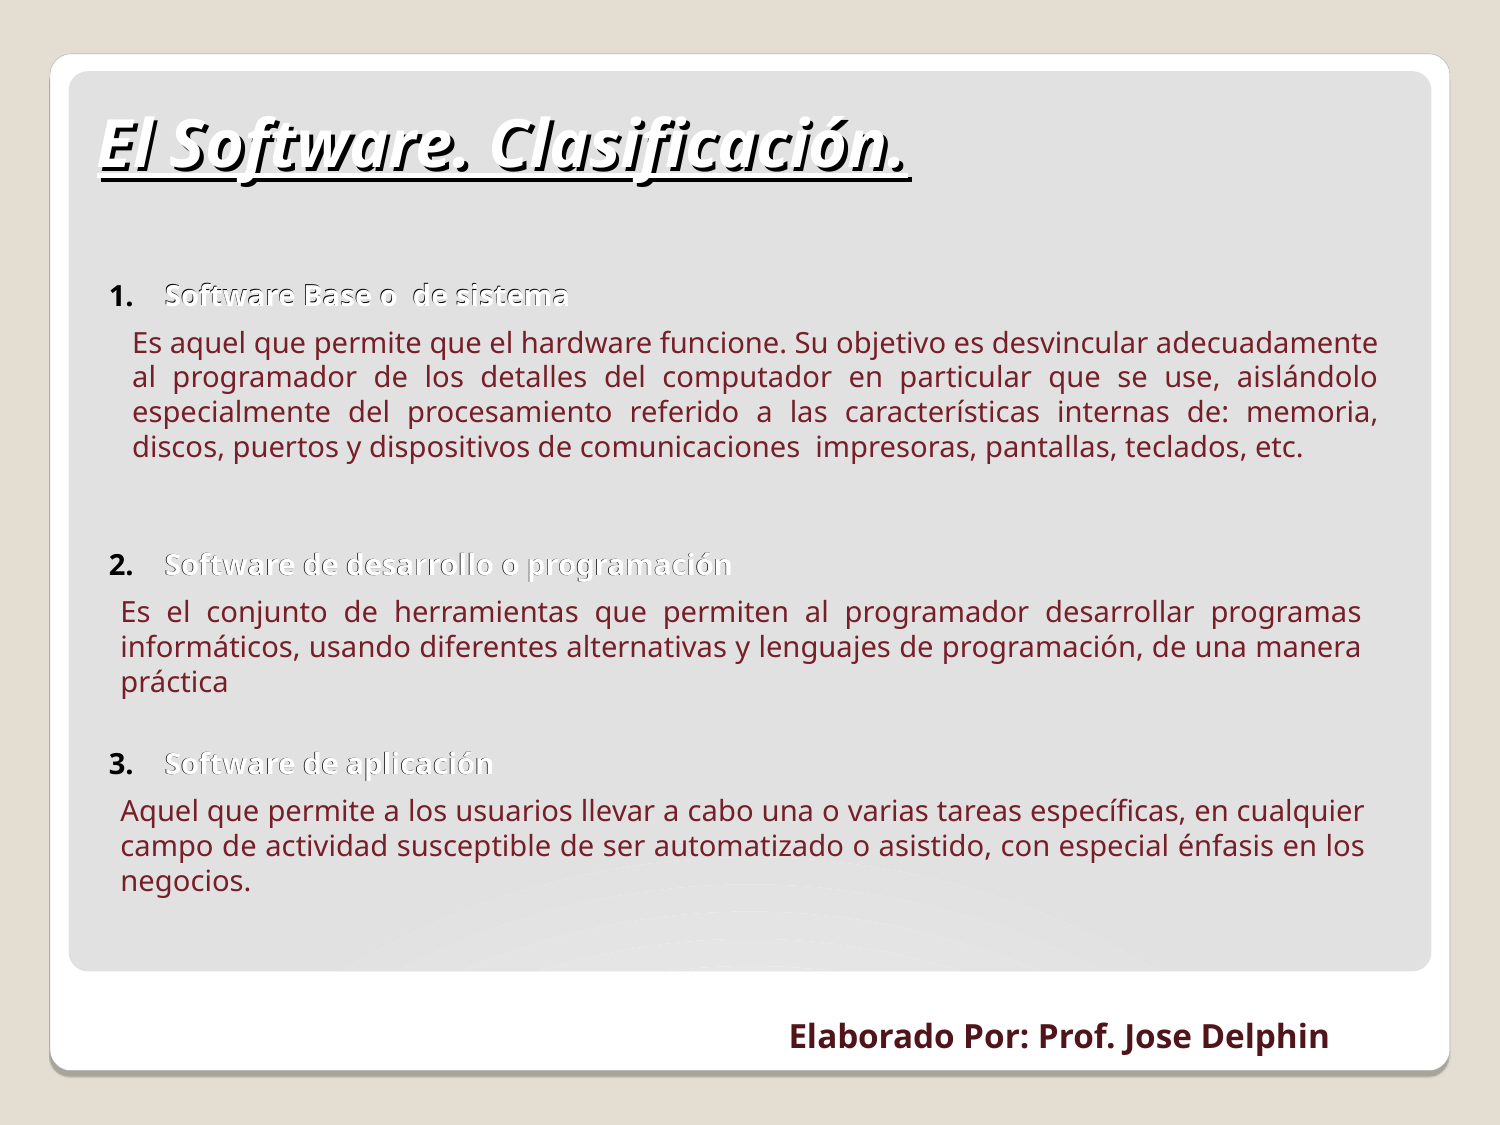

El Software. Clasificación.
Software Base o de sistema
Es aquel que permite que el hardware funcione. Su objetivo es desvincular adecuadamente al programador de los detalles del computador en particular que se use, aislándolo especialmente del procesamiento referido a las características internas de: memoria, discos, puertos y dispositivos de comunicaciones impresoras, pantallas, teclados, etc.
Software de desarrollo o programación
Es el conjunto de herramientas que permiten al programador desarrollar programas informáticos, usando diferentes alternativas y lenguajes de programación, de una manera práctica
Software de aplicación
Aquel que permite a los usuarios llevar a cabo una o varias tareas específicas, en cualquier campo de actividad susceptible de ser automatizado o asistido, con especial énfasis en los negocios.
Elaborado Por: Prof. Jose Delphin